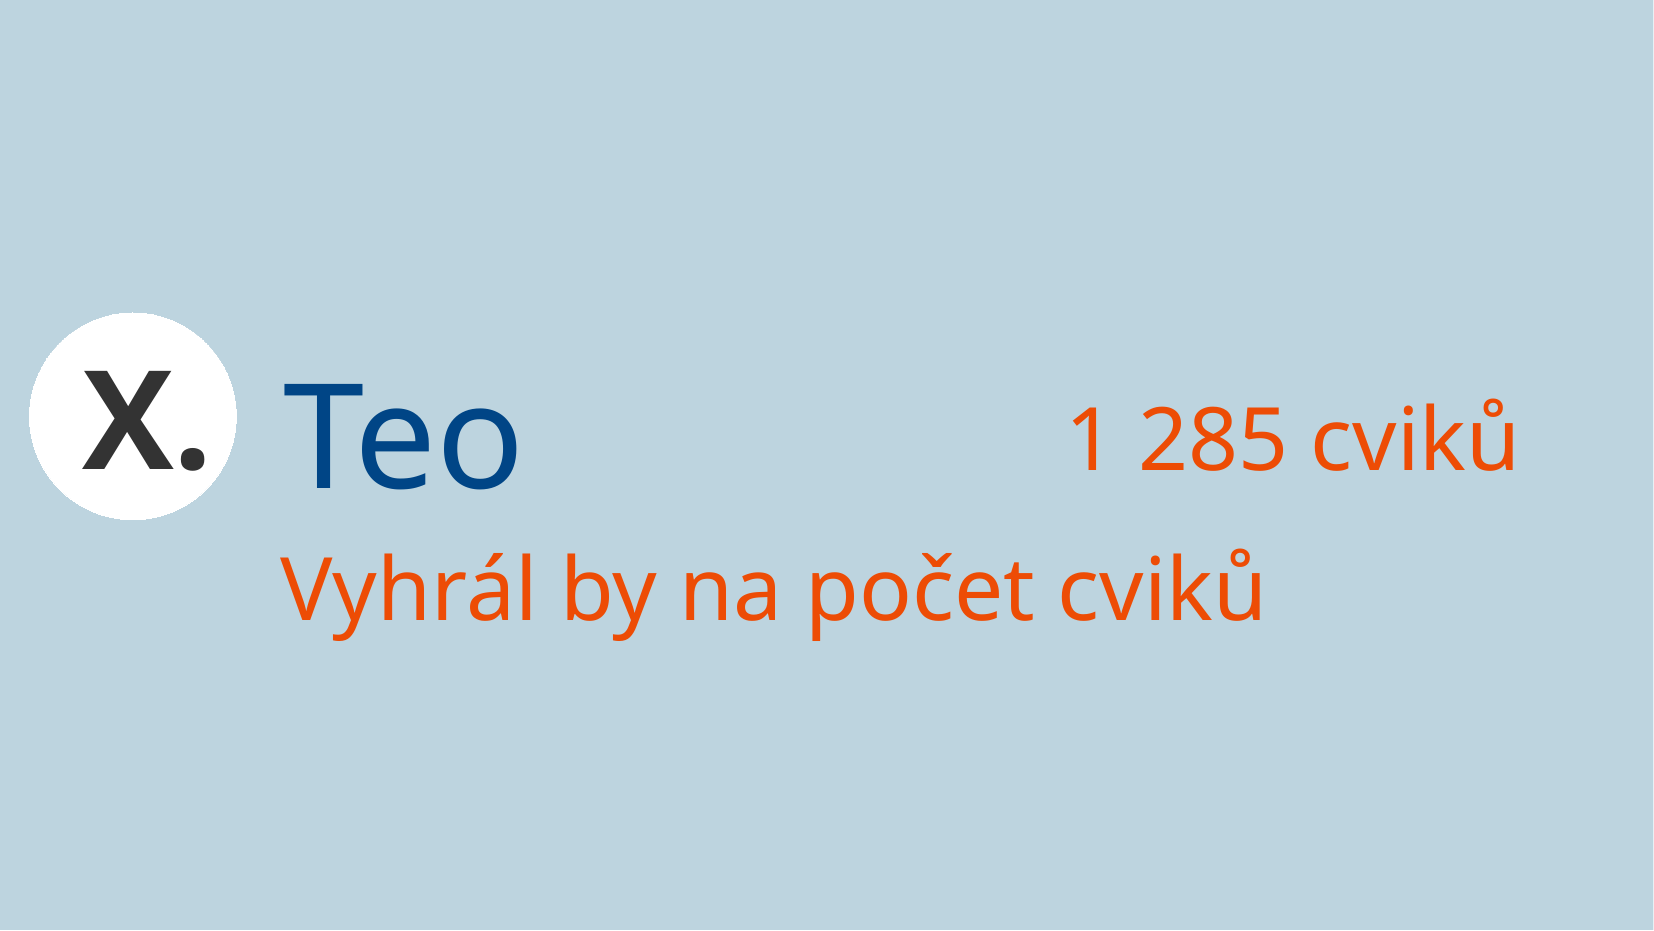

X.
# Teo
1 285 cviků
Vyhrál by na počet cviků